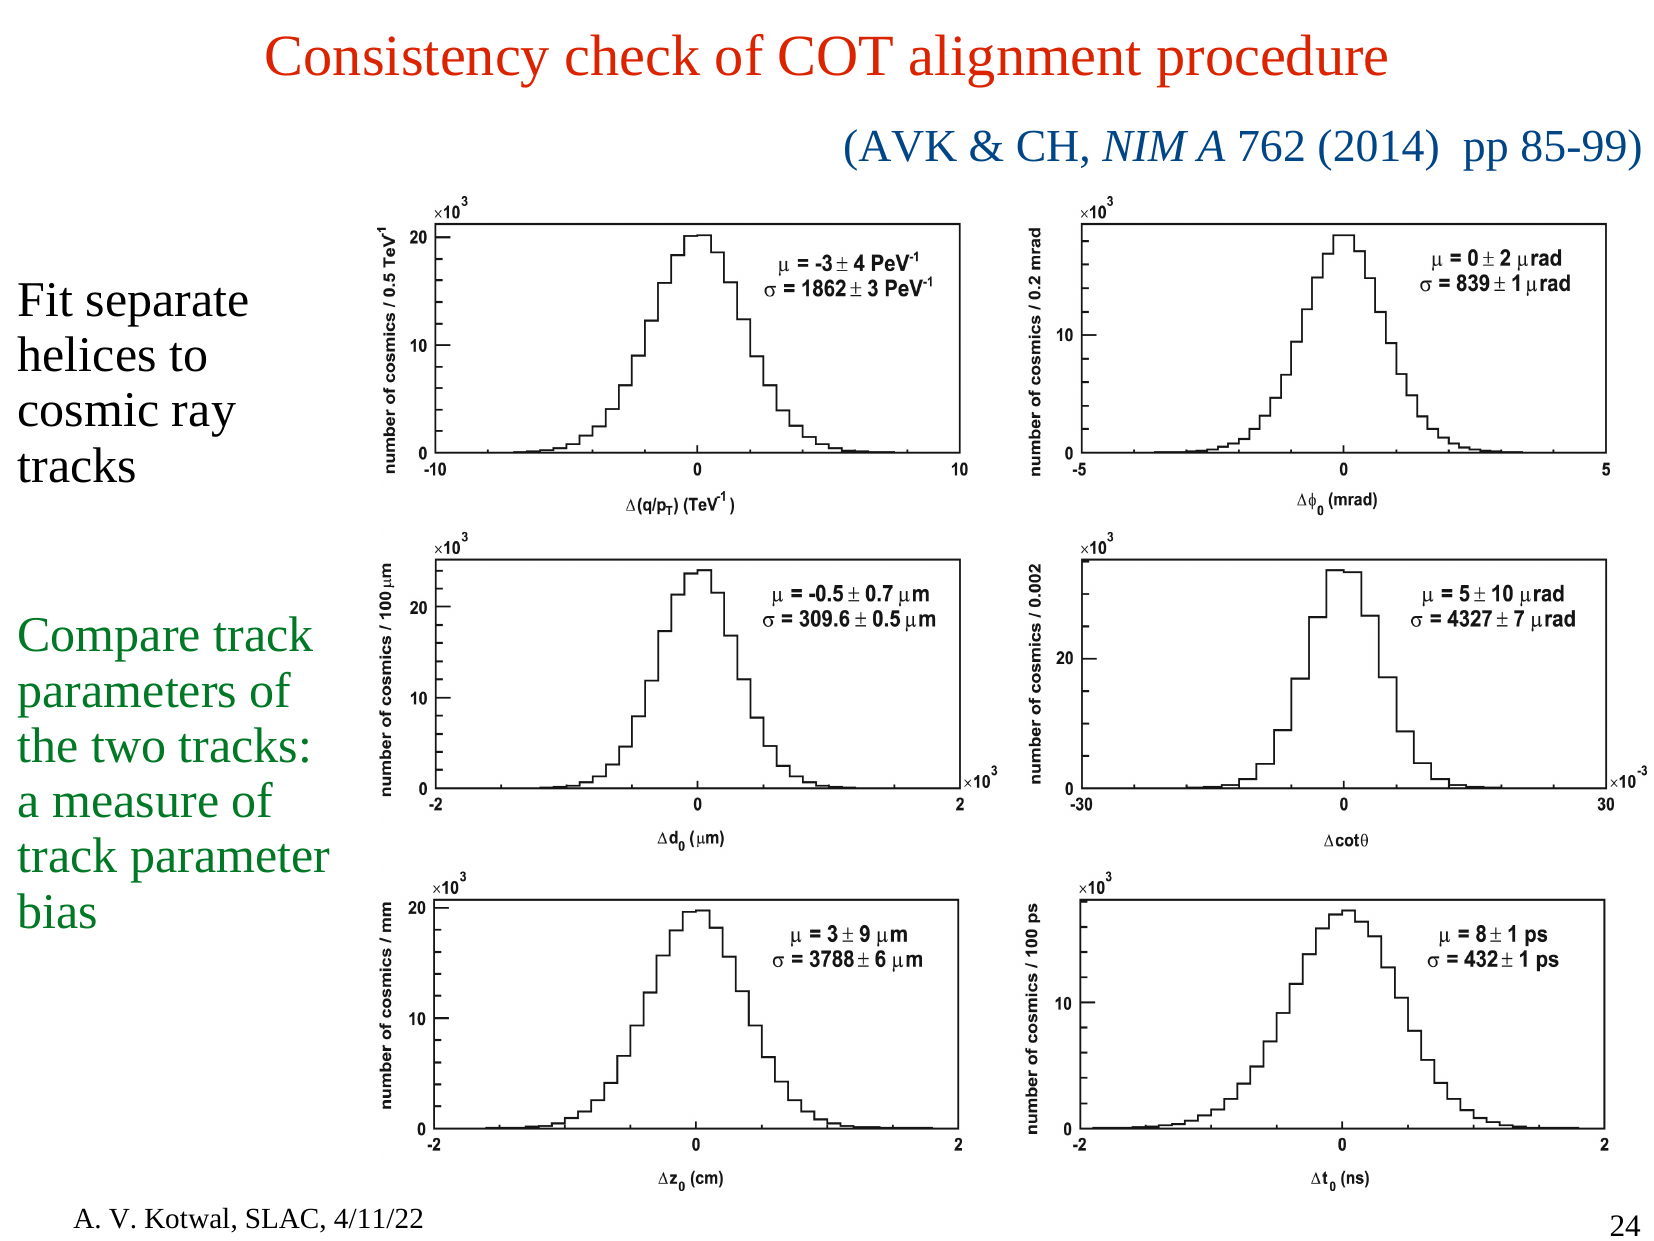

# Consistency check of COT alignment procedure
(AVK & CH, NIM A 762 (2014) pp 85-99)
Fit separate helices to cosmic ray tracks
Compare track parameters of the two tracks: a measure of track parameter bias
A. V. Kotwal, SLAC, 4/11/22